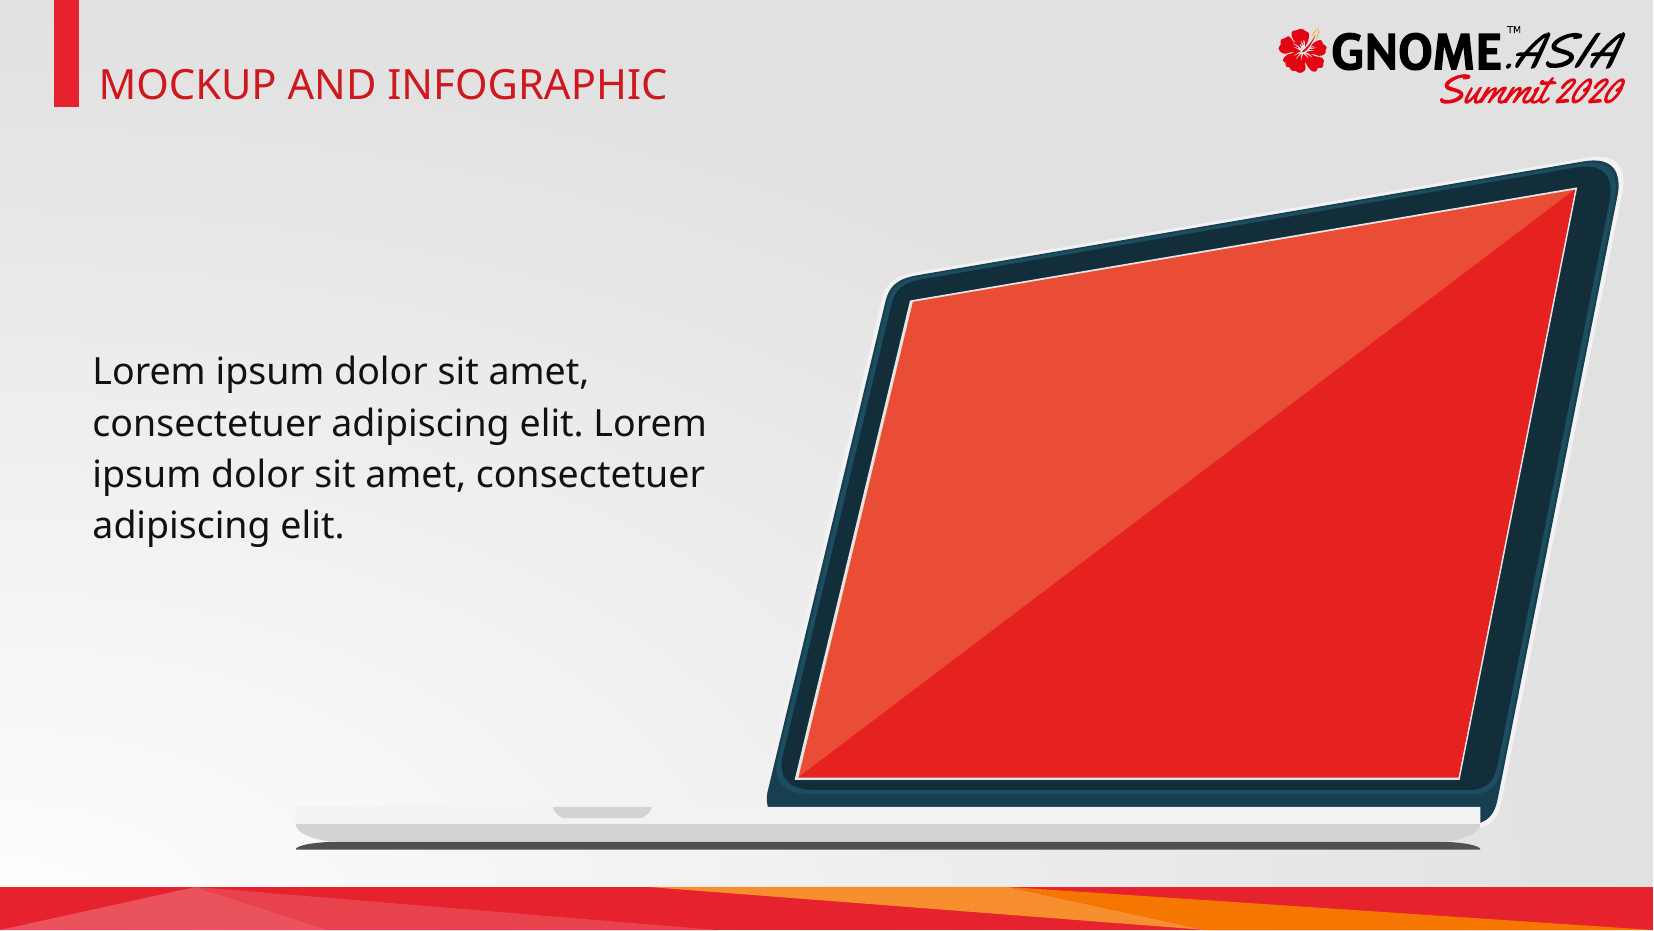

MOCKUP AND INFOGRAPHIC
# Lorem ipsum dolor sit amet, consectetuer adipiscing elit. Lorem ipsum dolor sit amet, consectetuer adipiscing elit.